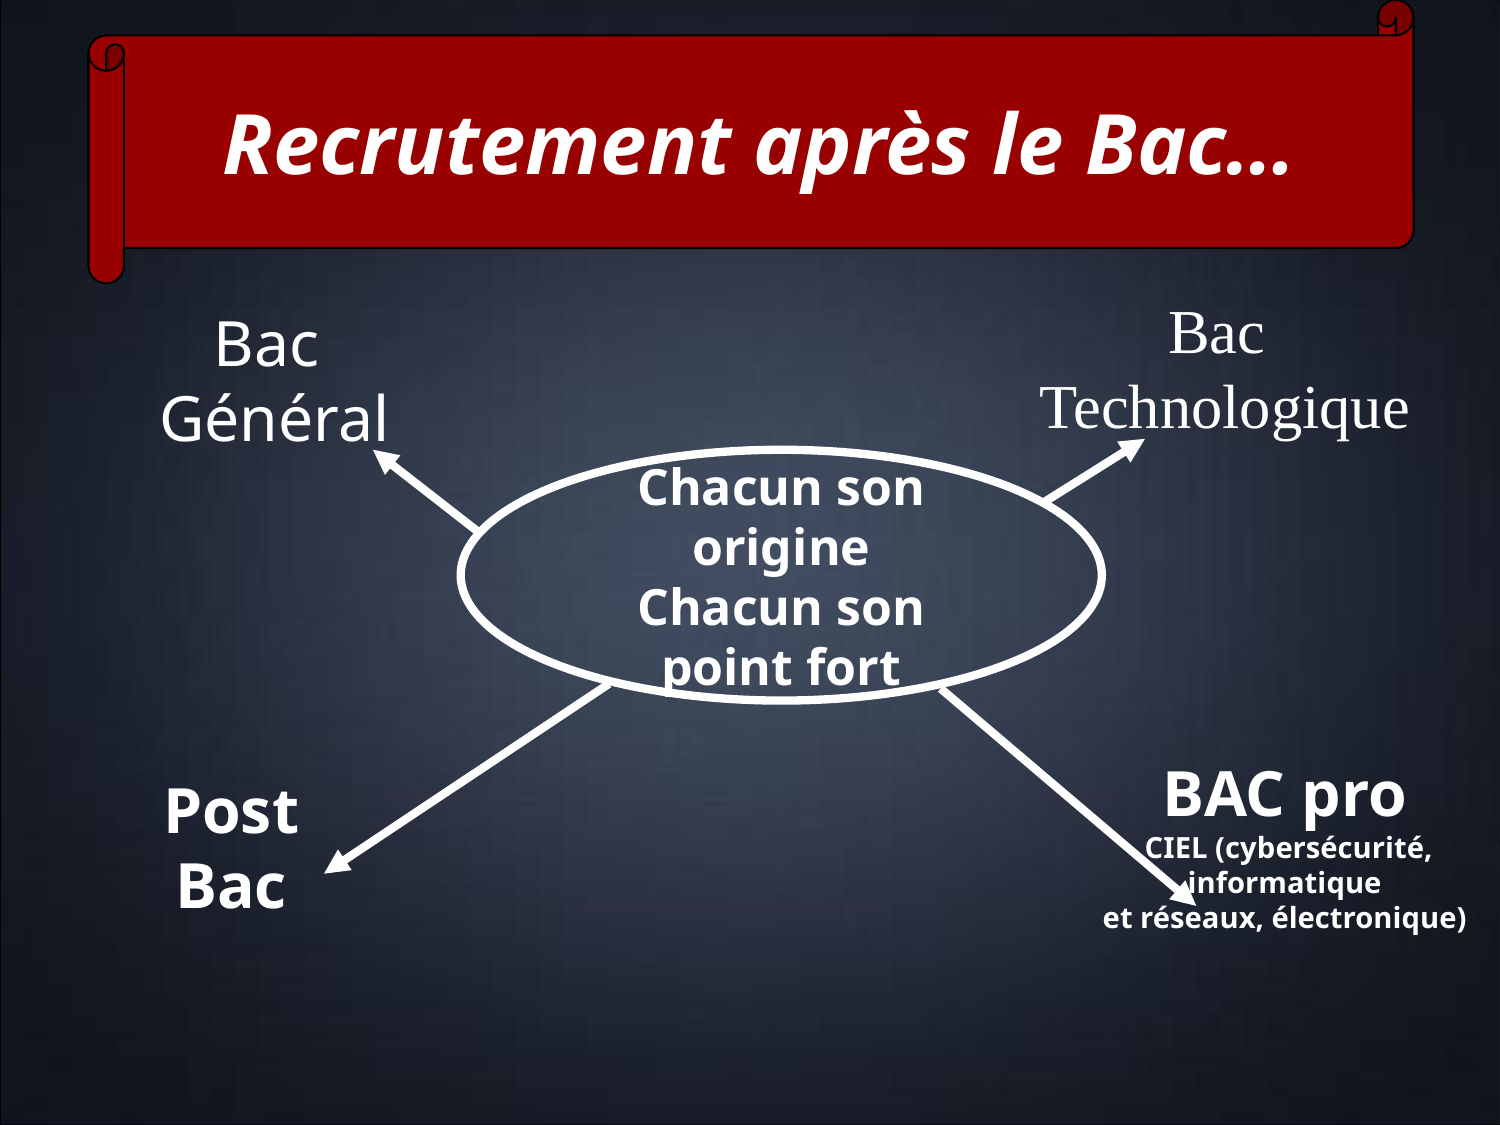

Recrutement après le Bac…
Bac
Technologique
Bac
Général
Chacun son origine
Chacun son point fort
Post Bac
BAC pro
 CIEL (cybersécurité, informatique
et réseaux, électronique)